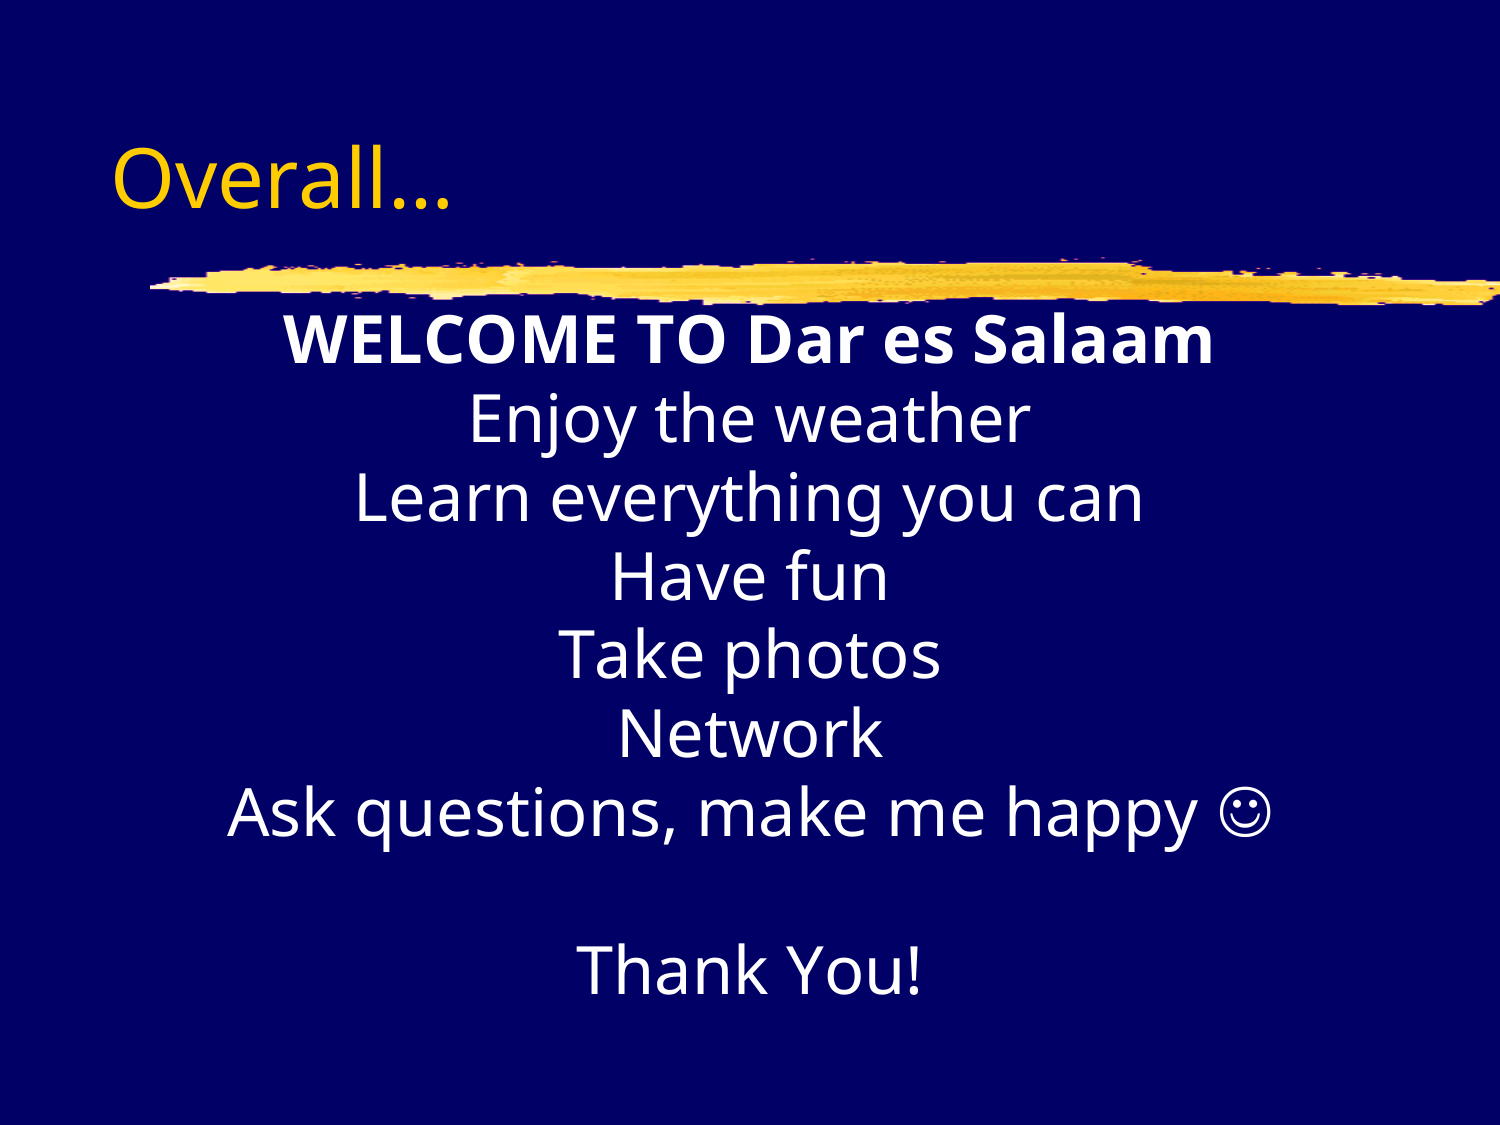

# Overall…
WELCOME TO Dar es Salaam
Enjoy the weather
Learn everything you can
Have fun
Take photos
Network
Ask questions, make me happy 
Thank You!